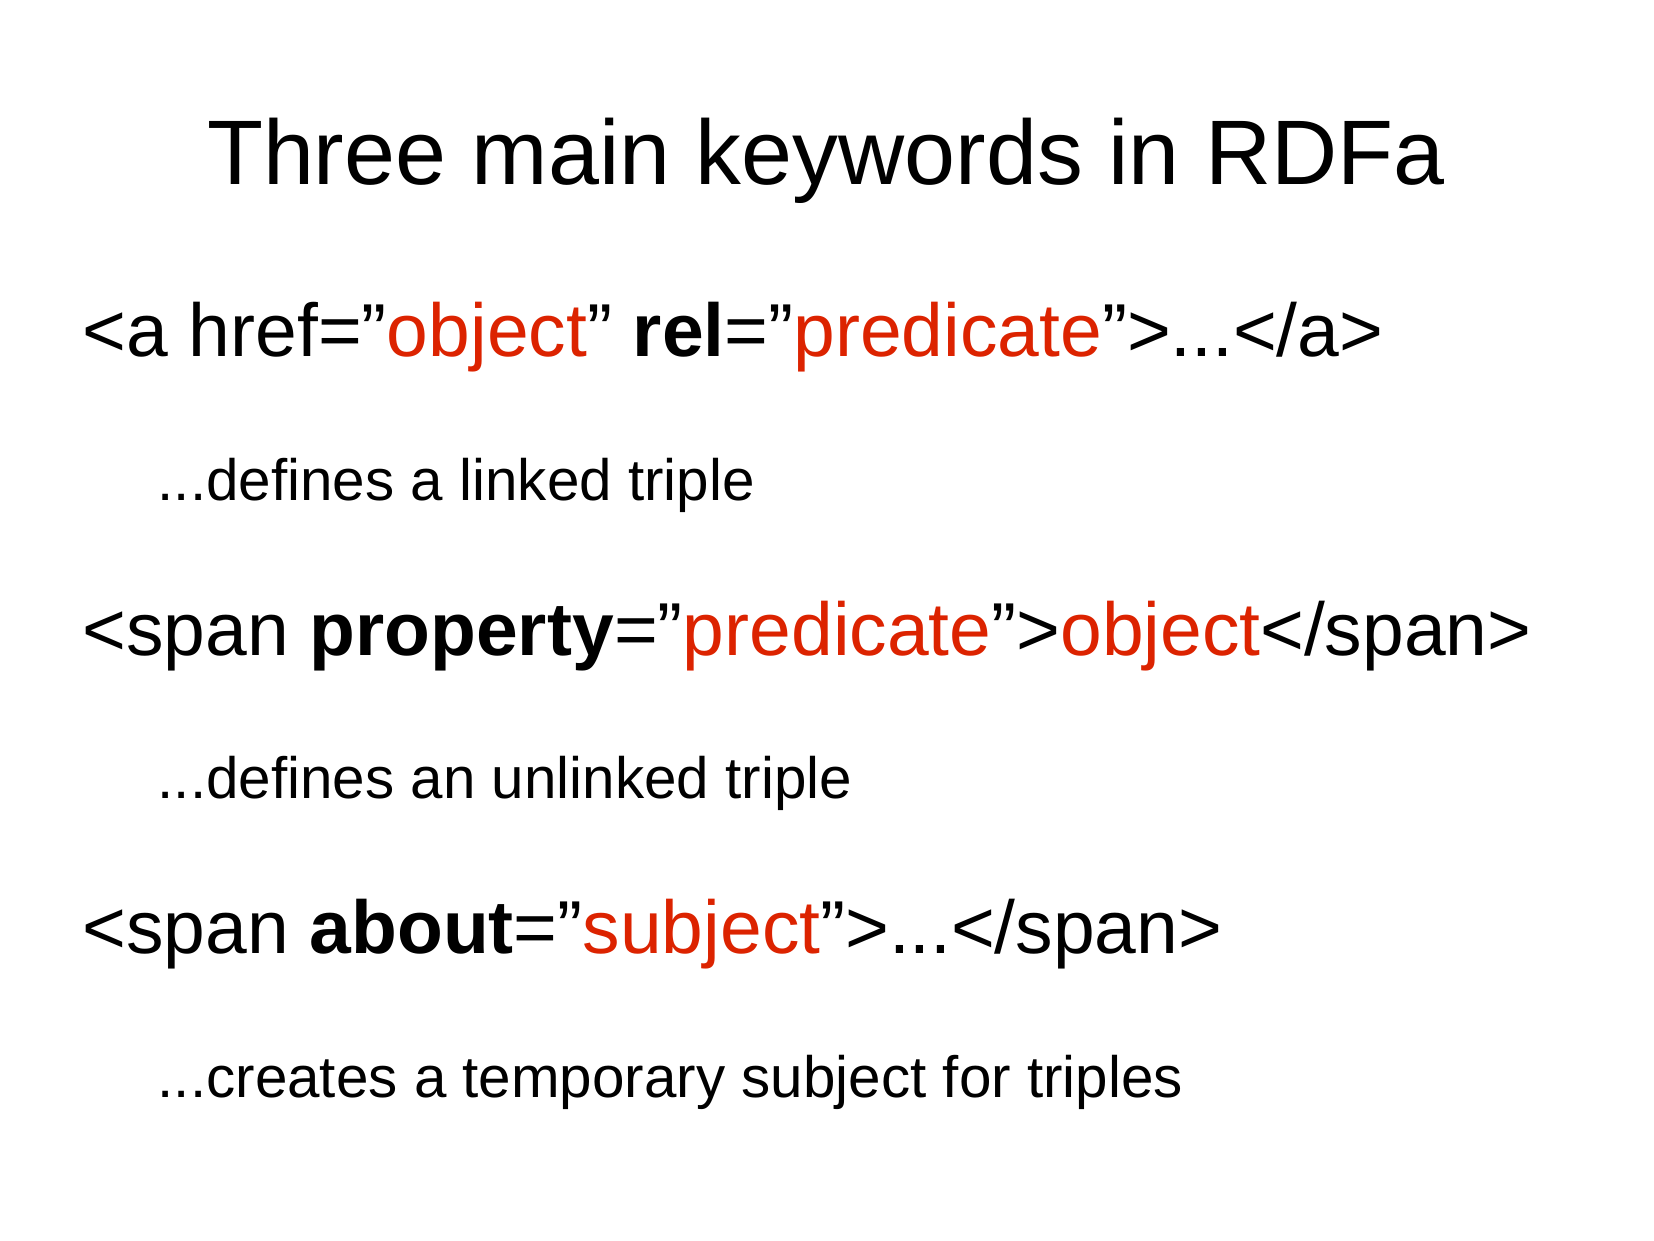

# Three main keywords in RDFa
<a href=”object” rel=”predicate”>...</a>
	...defines a linked triple
<span property=”predicate”>object</span>
	...defines an unlinked triple
<span about=”subject”>...</span>
	...creates a temporary subject for triples